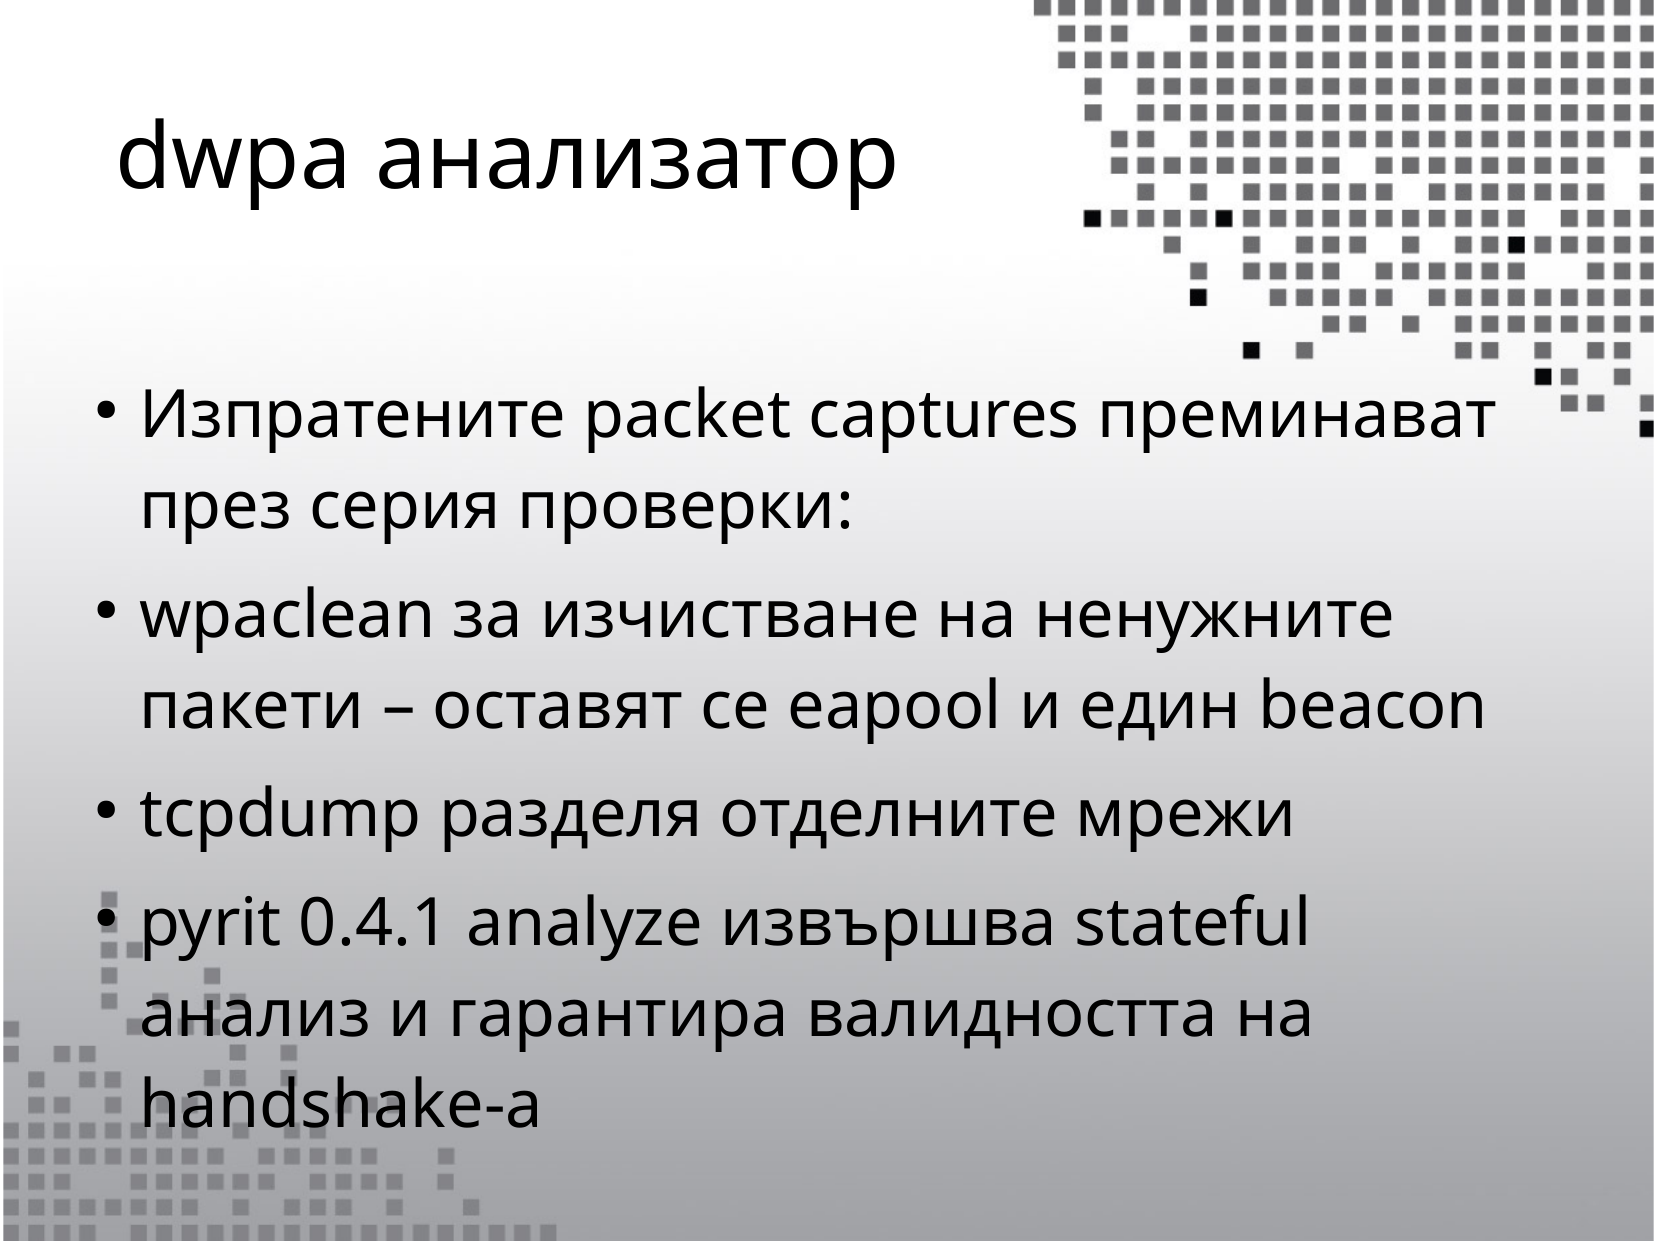

# dwpa анализатор
Изпратените packet captures преминават през серия проверки:
wpaclean за изчистване на ненужните пакети – оставят се eapool и един beacon
tcpdump разделя отделните мрежи
pyrit 0.4.1 analyze извършва stateful анализ и гарантира валидността на handshake-а